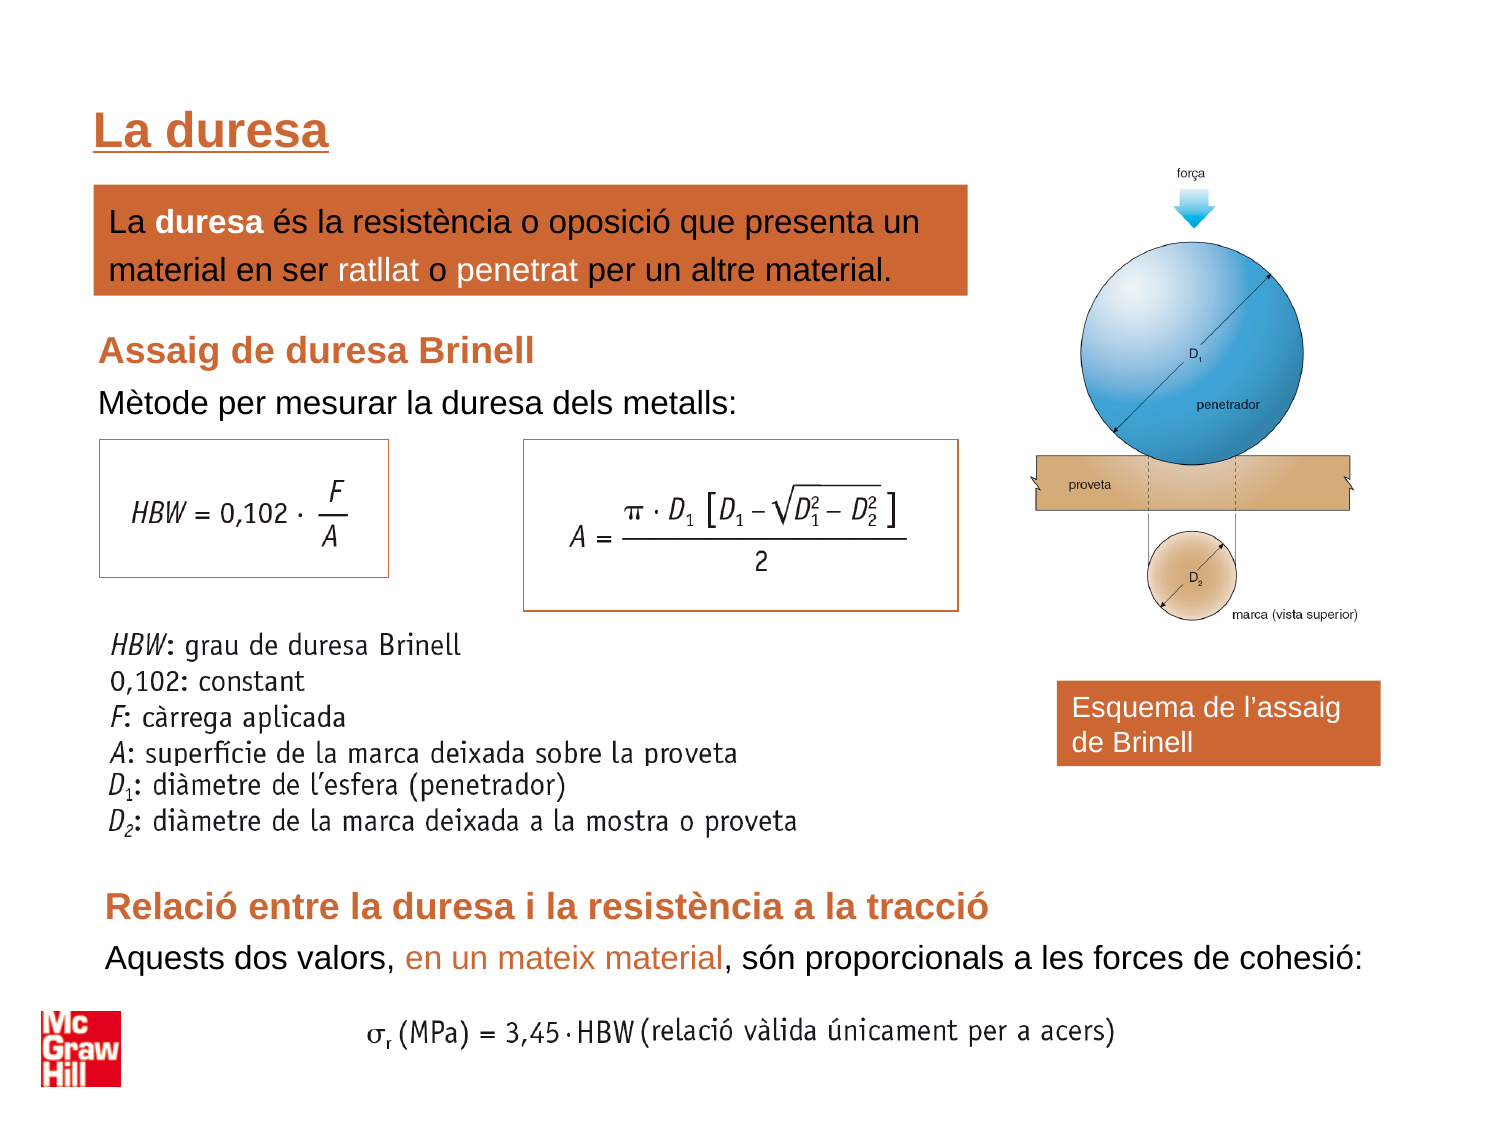

La duresa
La duresa és la resistència o oposició que presenta un material en ser ratllat o penetrat per un altre material.
Assaig de duresa Brinell
Mètode per mesurar la duresa dels metalls:
Esquema de l’assaig de Brinell
Relació entre la duresa i la resistència a la tracció
Aquests dos valors, en un mateix material, són proporcionals a les forces de cohesió: